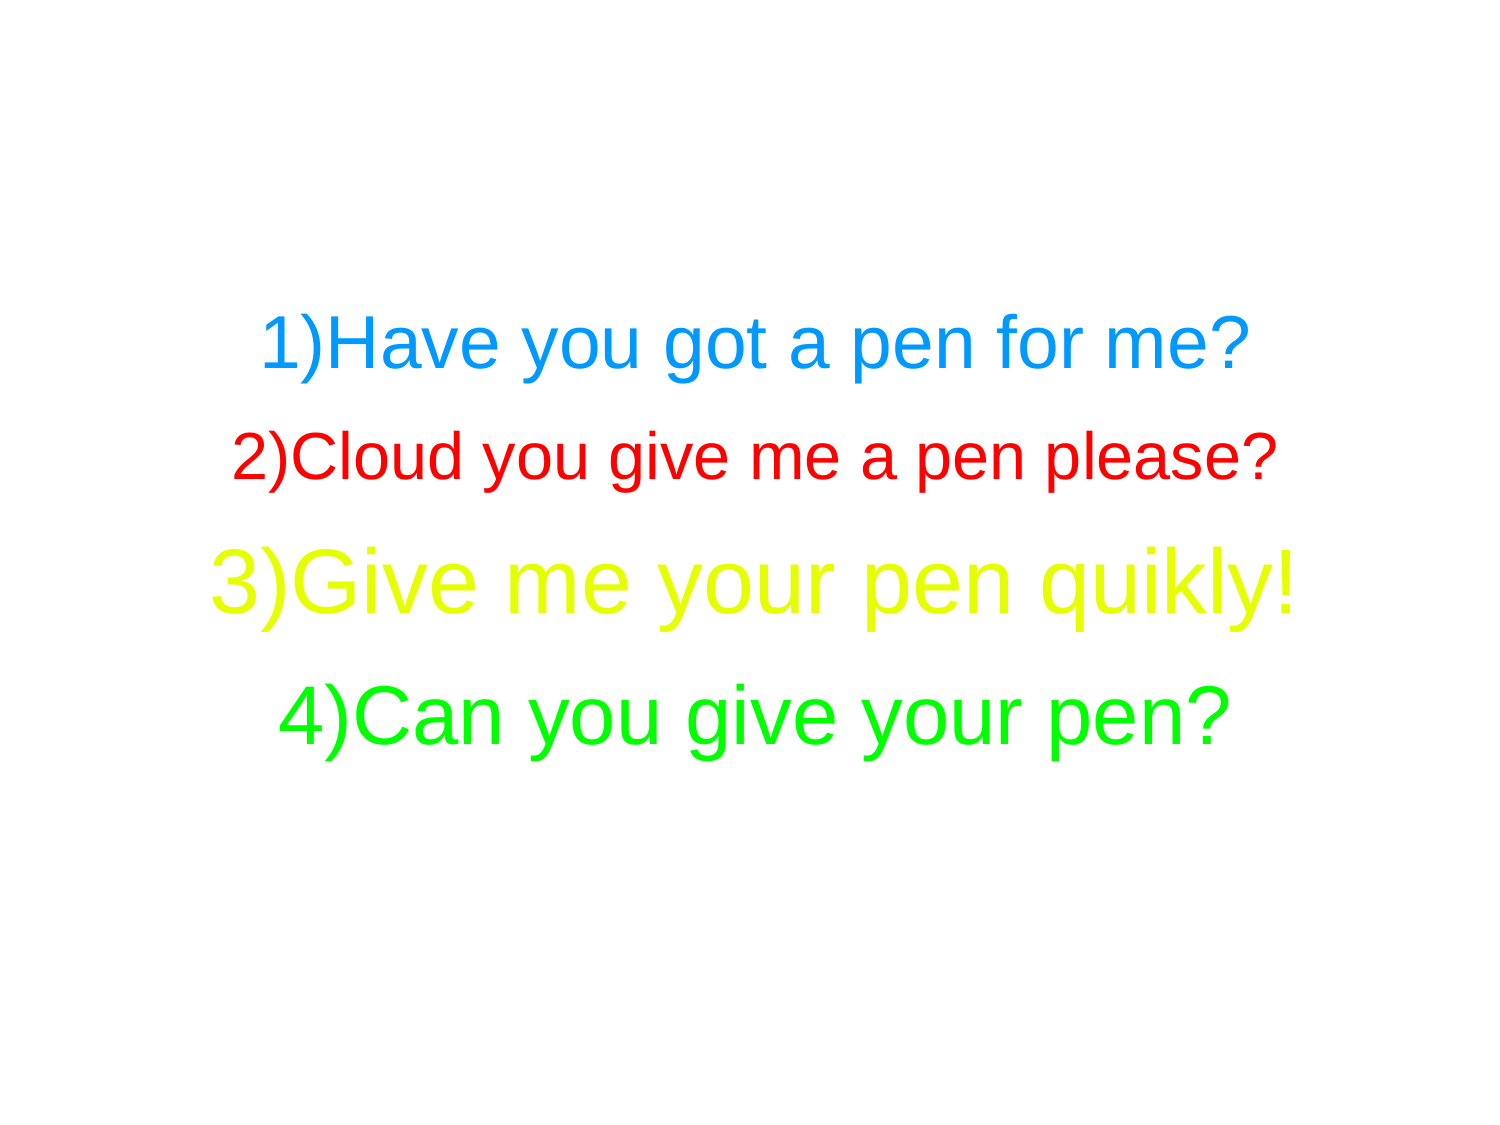

# 1)Have you got a pen for me?
2)Cloud you give me a pen please?
3)Give me your pen quikly!
4)Can you give your pen?